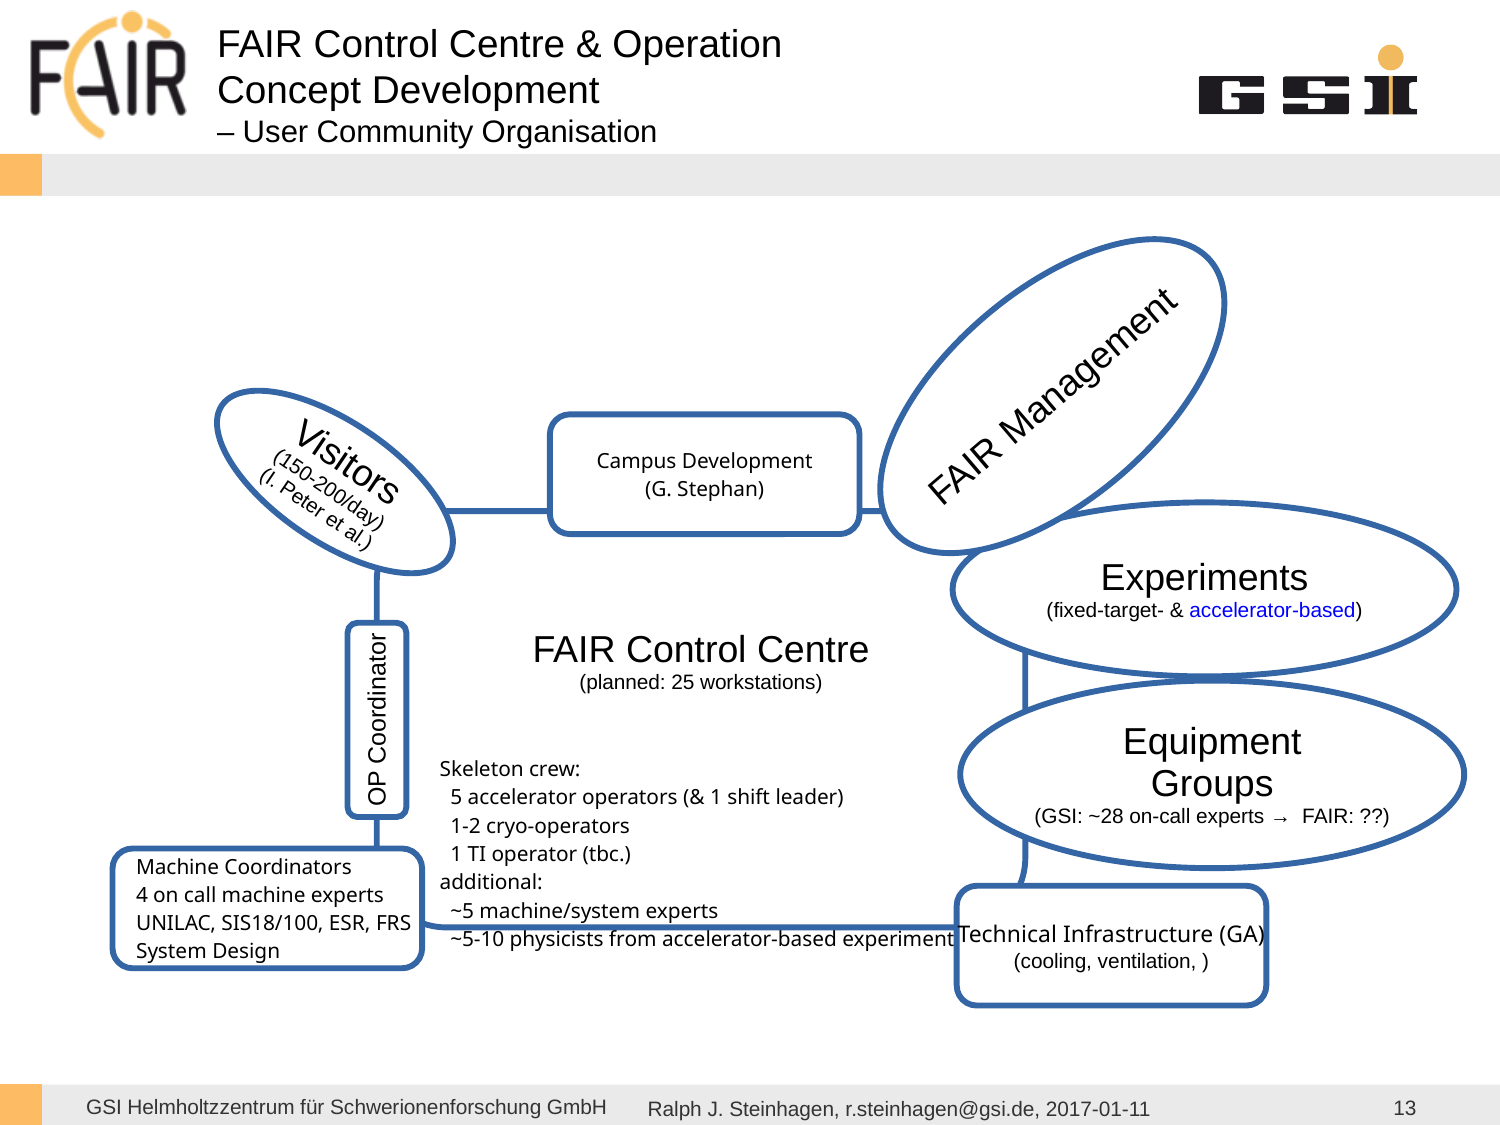

# FAIR Control Centre & Operation Concept Development – User Community Organisation
FAIR Management
Campus Development
(G. Stephan)
Visitors
(150-200/day)
(I. Peter et al.)
Experiments
(fixed-target- & accelerator-based)
FAIR Control Centre
(planned: 25 workstations)
Equipment
Groups
(GSI: ~28 on-call experts → FAIR: ??)
OP Coordinator
Skeleton crew:
 5 accelerator operators (& 1 shift leader)
 1-2 cryo-operators
 1 TI operator (tbc.)
additional:
 ~5 machine/system experts
 ~5-10 physicists from accelerator-based experiments
Machine Coordinators
4 on call machine experts
UNILAC, SIS18/100, ESR, FRS
System Design
Technical Infrastructure (GA)
(cooling, ventilation, )